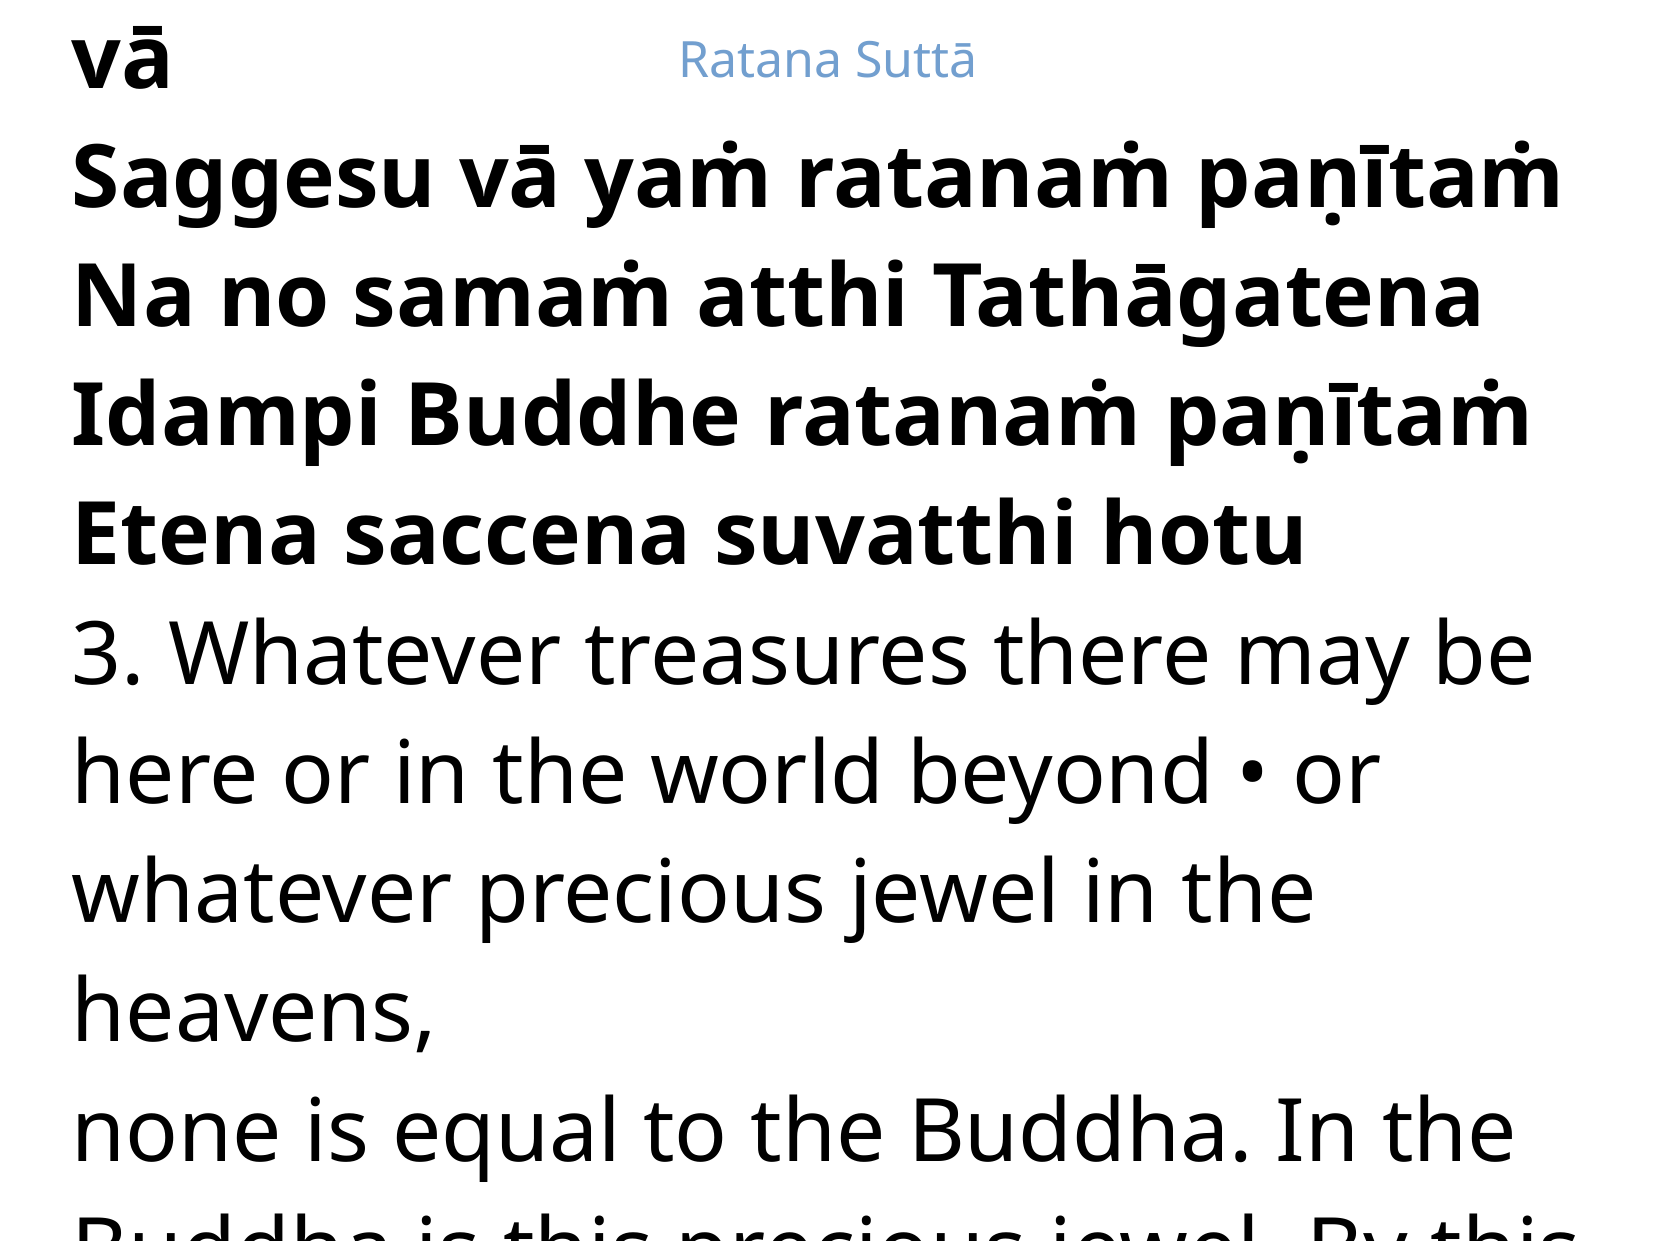

3. Yaṁ kiñci vittaṁ idha vā huraṁ vā
Saggesu vā yaṁ ratanaṁ paṇītaṁ
Na no samaṁ atthi Tathāgatena
Idampi Buddhe ratanaṁ paṇītaṁ
Etena saccena suvatthi hotu
3. Whatever treasures there may be
here or in the world beyond • or whatever precious jewel in the heavens,
none is equal to the Buddha. In the Buddha is this precious jewel. By this truth may there be well-being!
Ratana Suttā